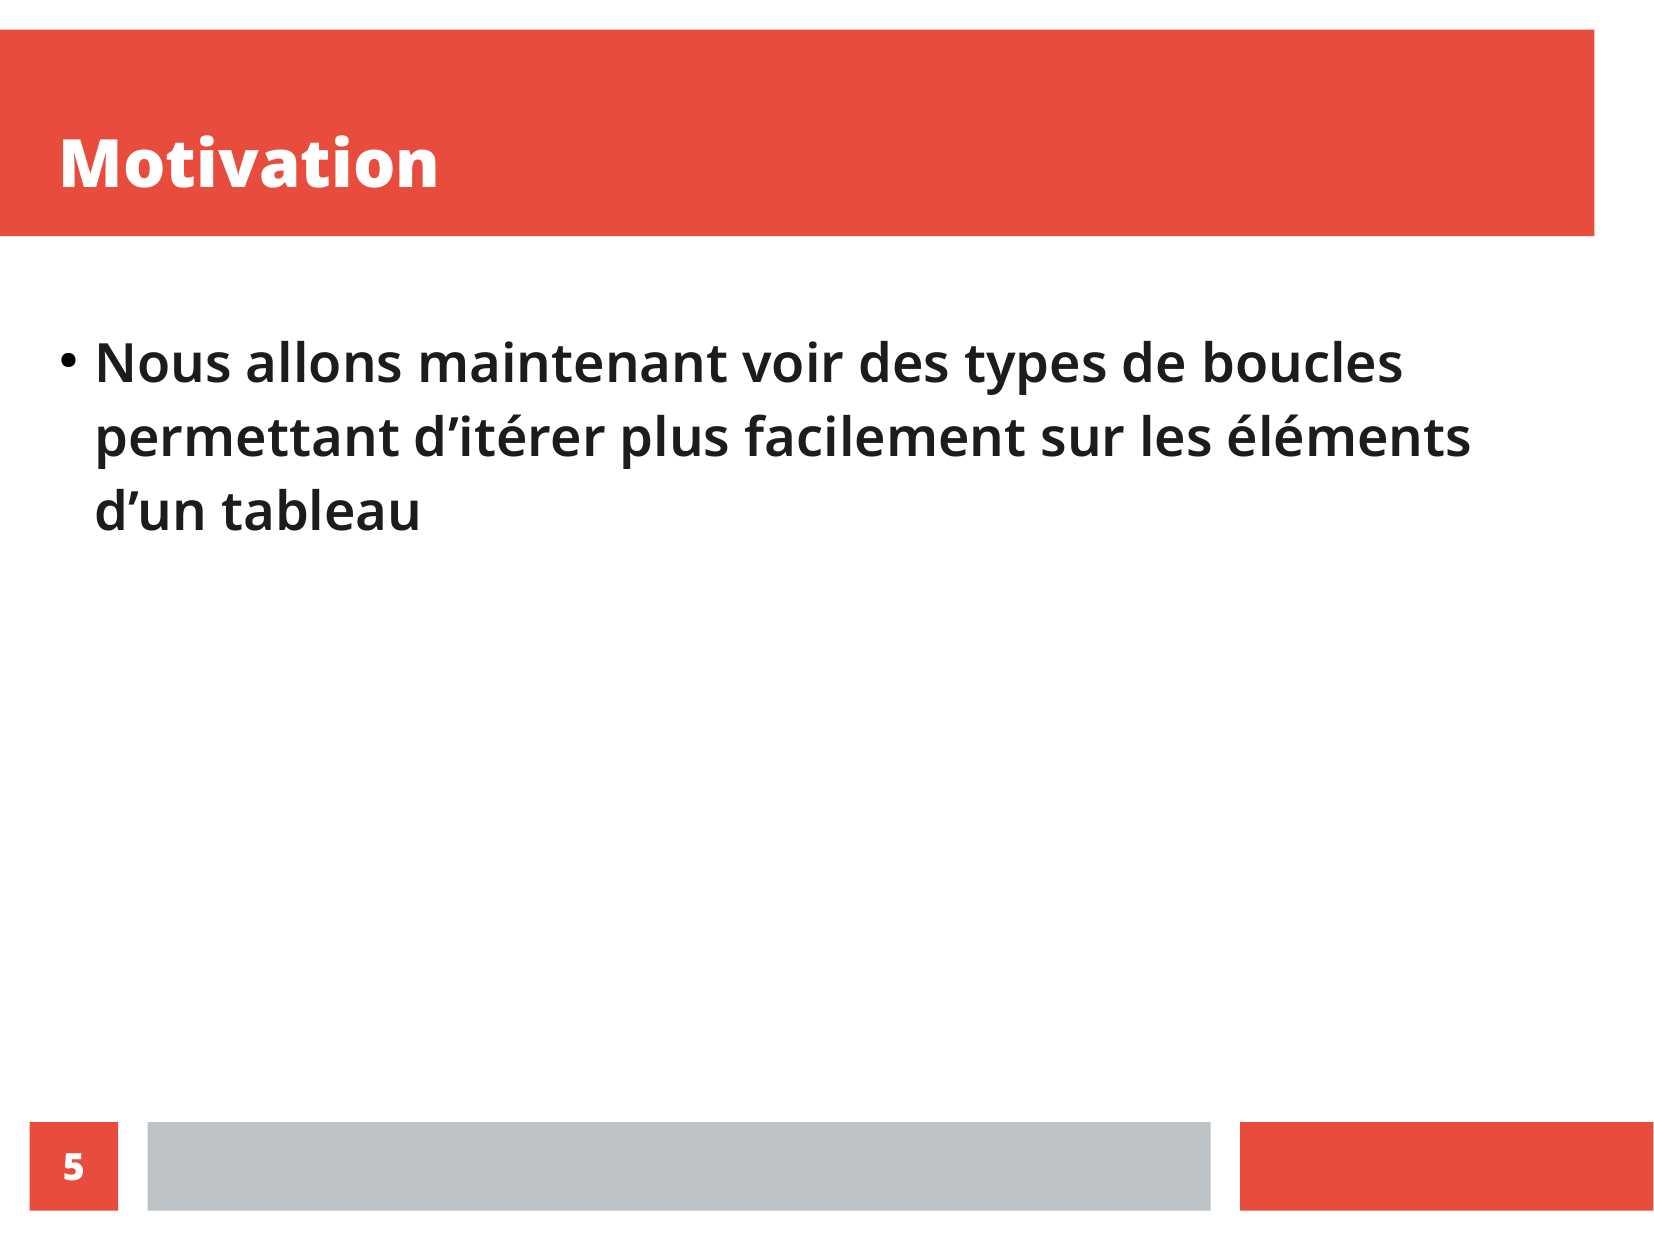

# Motivation
Nous allons maintenant voir des types de boucles permettant d’itérer plus facilement sur les éléments d’un tableau
5